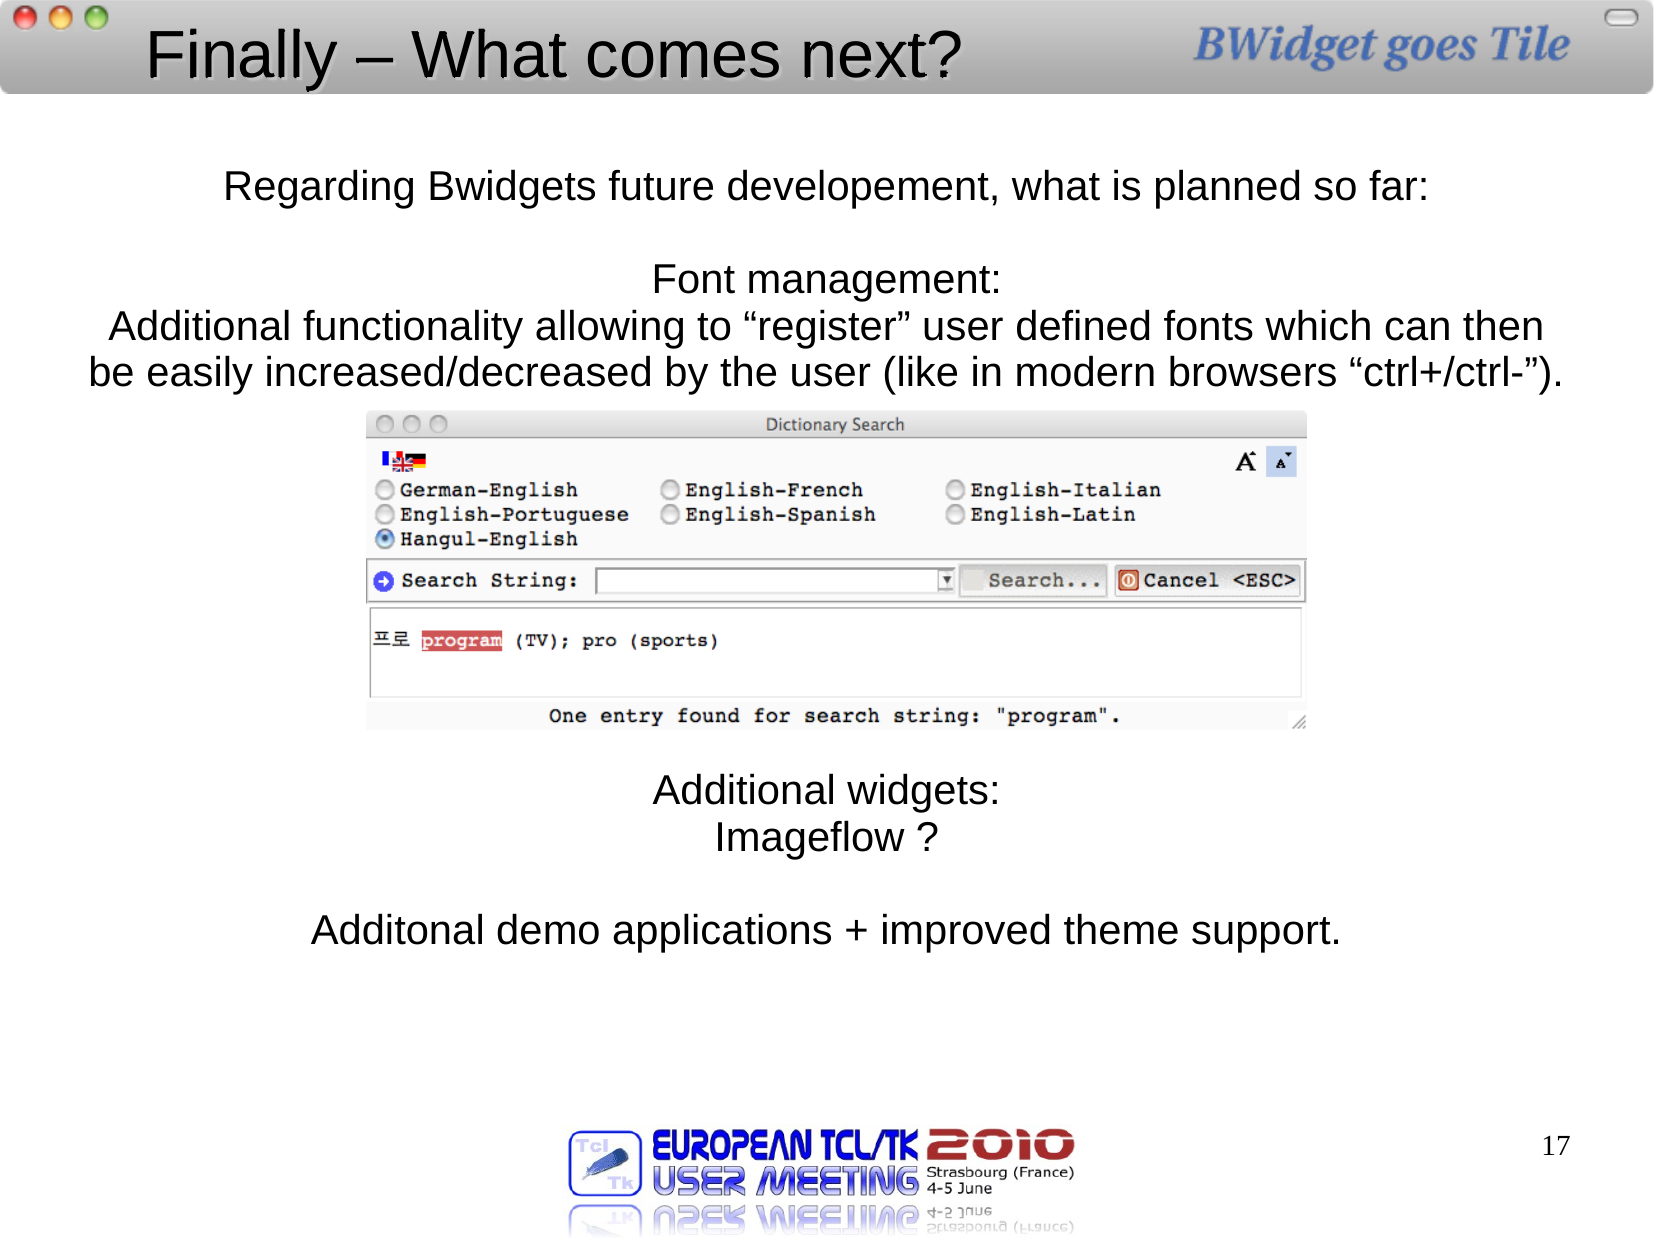

Finally – What comes next?
# Regarding Bwidgets future developement, what is planned so far:
Font management:
Additional functionality allowing to “register” user defined fonts which can then be easily increased/decreased by the user (like in modern browsers “ctrl+/ctrl-”).
Additional widgets:
Imageflow ?
Additonal demo applications + improved theme support.
Page:
17